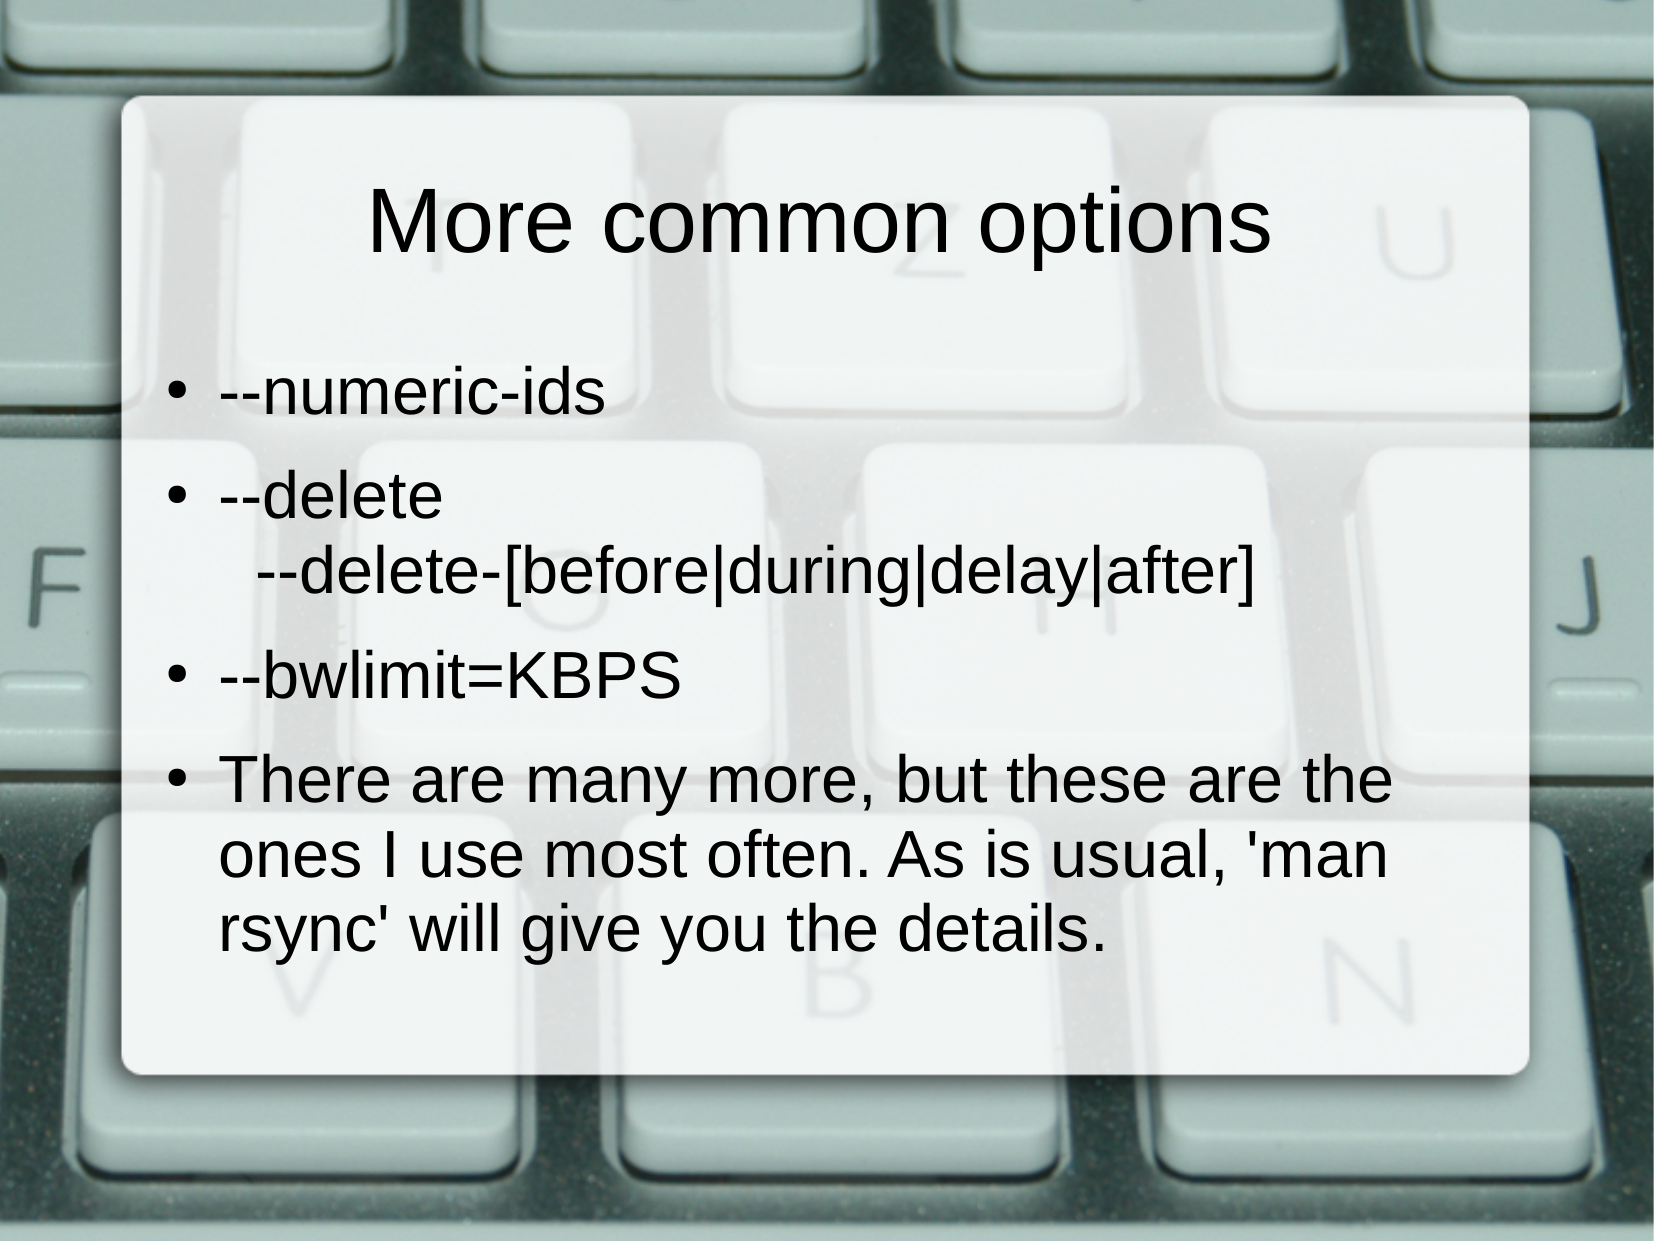

# More common options
--numeric-ids
--delete
 --delete-[before|during|delay|after]
--bwlimit=KBPS
There are many more, but these are the ones I use most often. As is usual, 'man rsync' will give you the details.